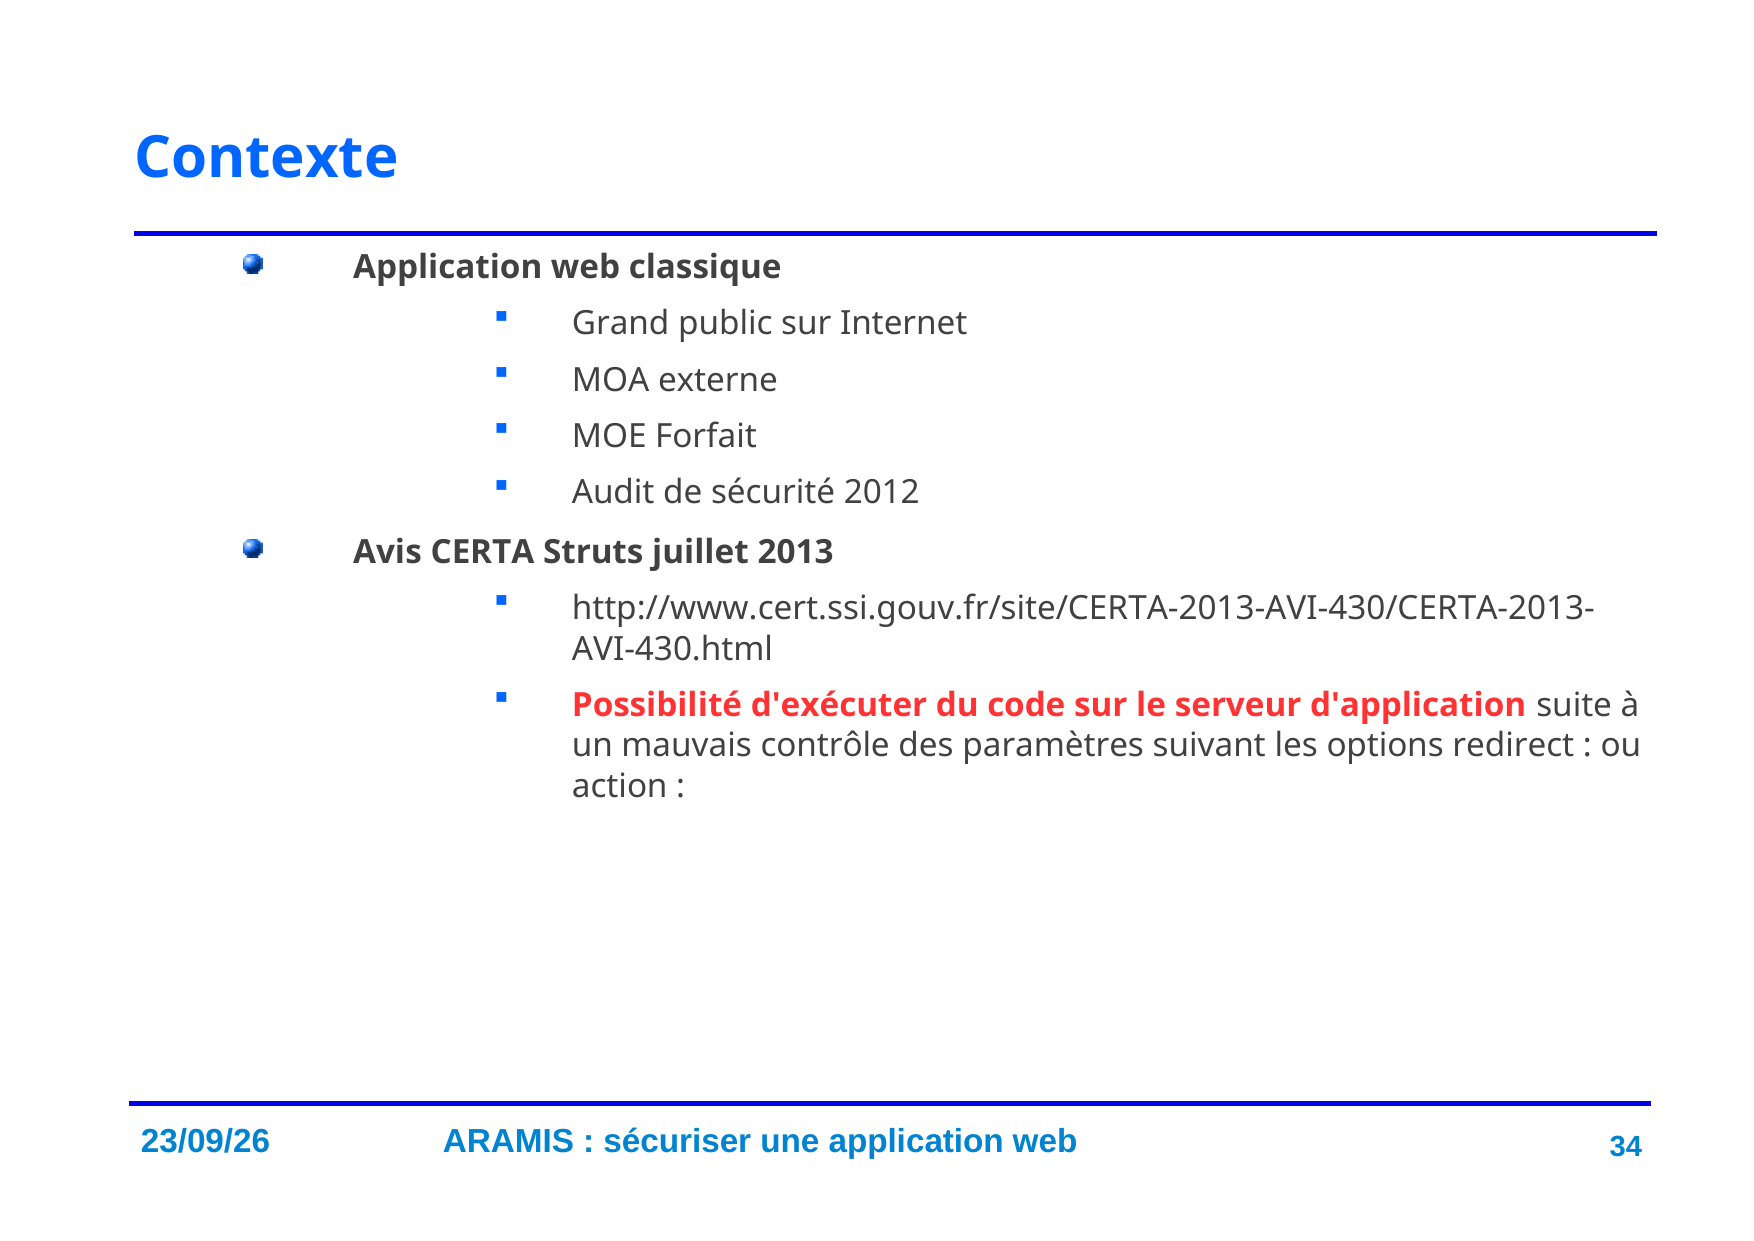

# Contexte
Application web classique
Grand public sur Internet
MOA externe
MOE Forfait
Audit de sécurité 2012
Avis CERTA Struts juillet 2013
http://www.cert.ssi.gouv.fr/site/CERTA-2013-AVI-430/CERTA-2013-AVI-430.html
Possibilité d'exécuter du code sur le serveur d'application suite à un mauvais contrôle des paramètres suivant les options redirect : ou action :
ARAMIS : sécuriser une application web
34